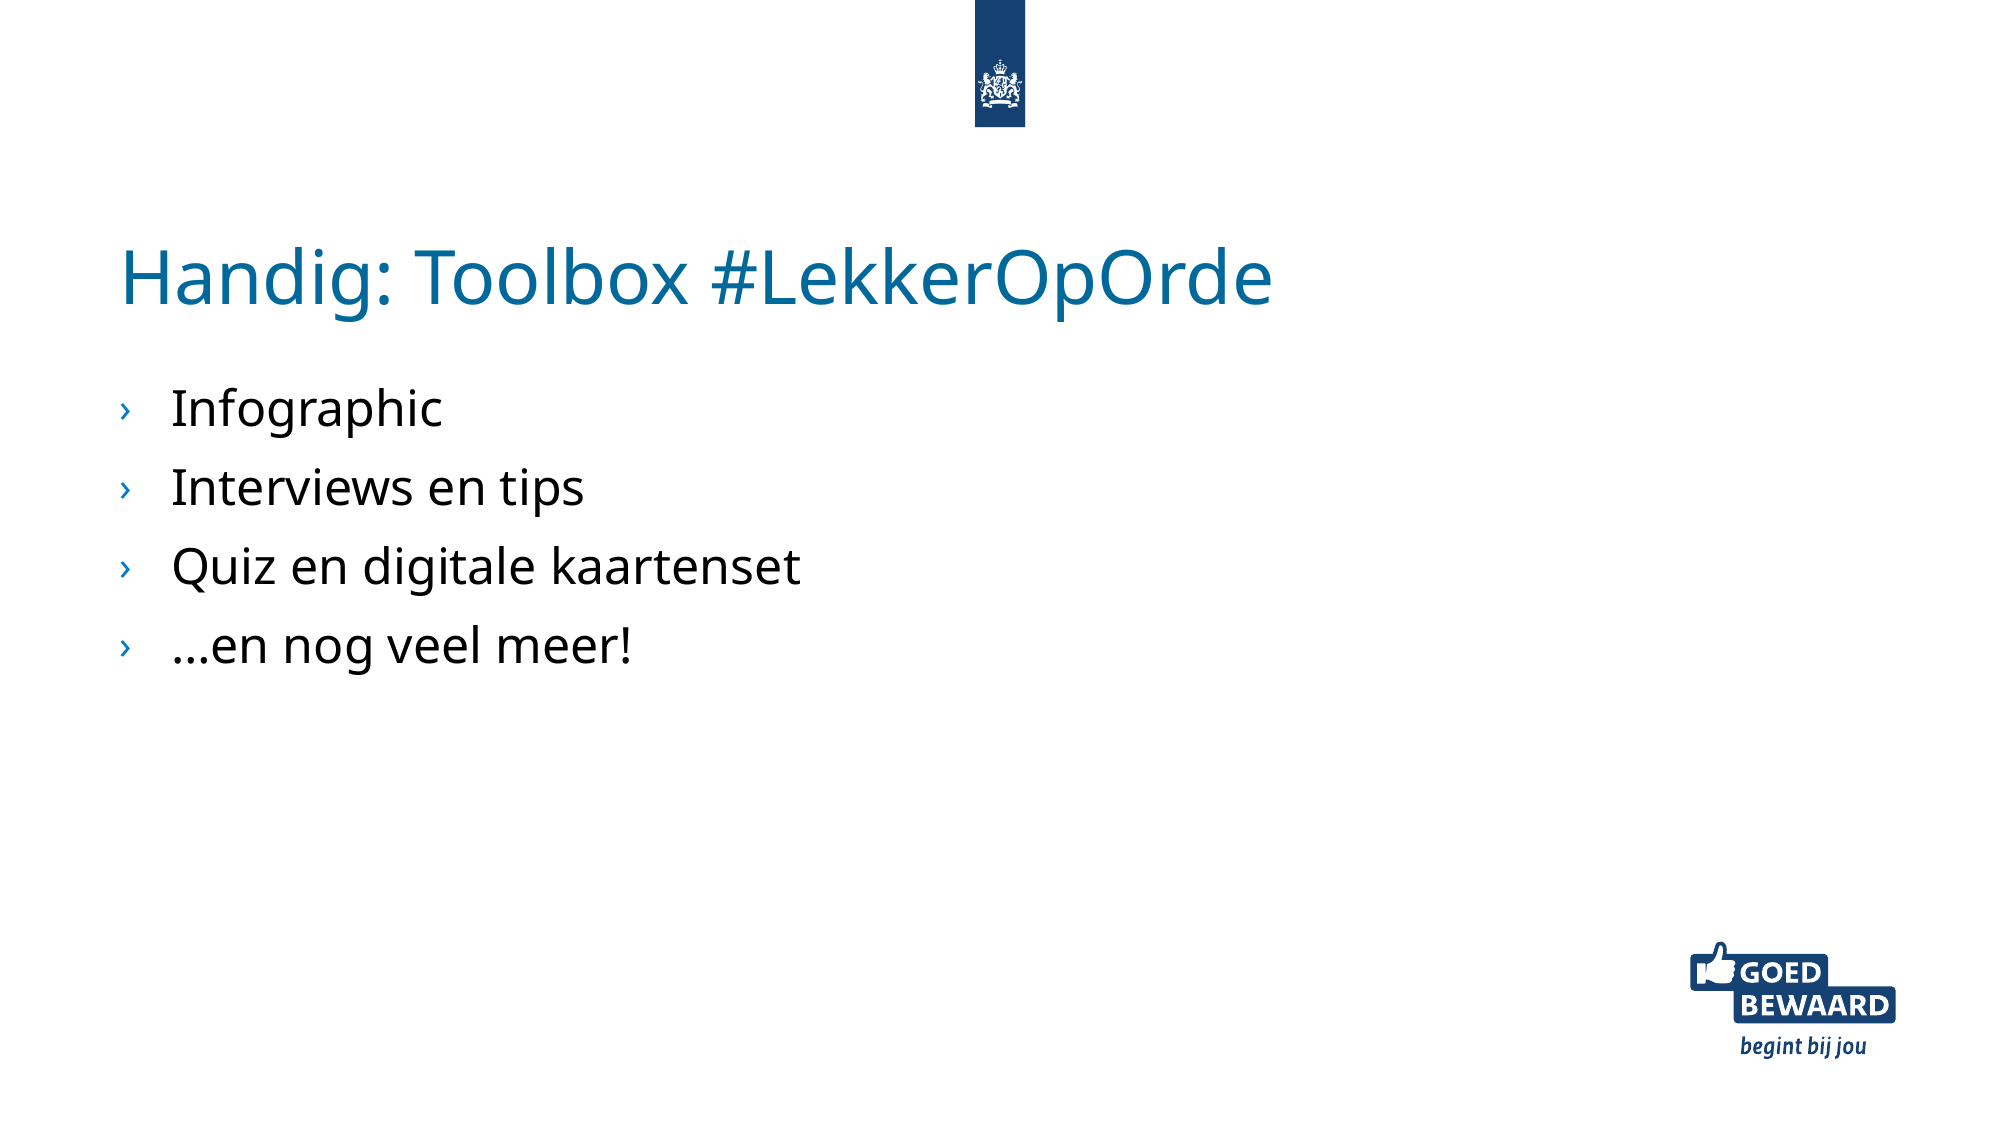

Handig: Toolbox #LekkerOpOrde
# Infographic
Interviews en tips
Quiz en digitale kaartenset
…en nog veel meer!